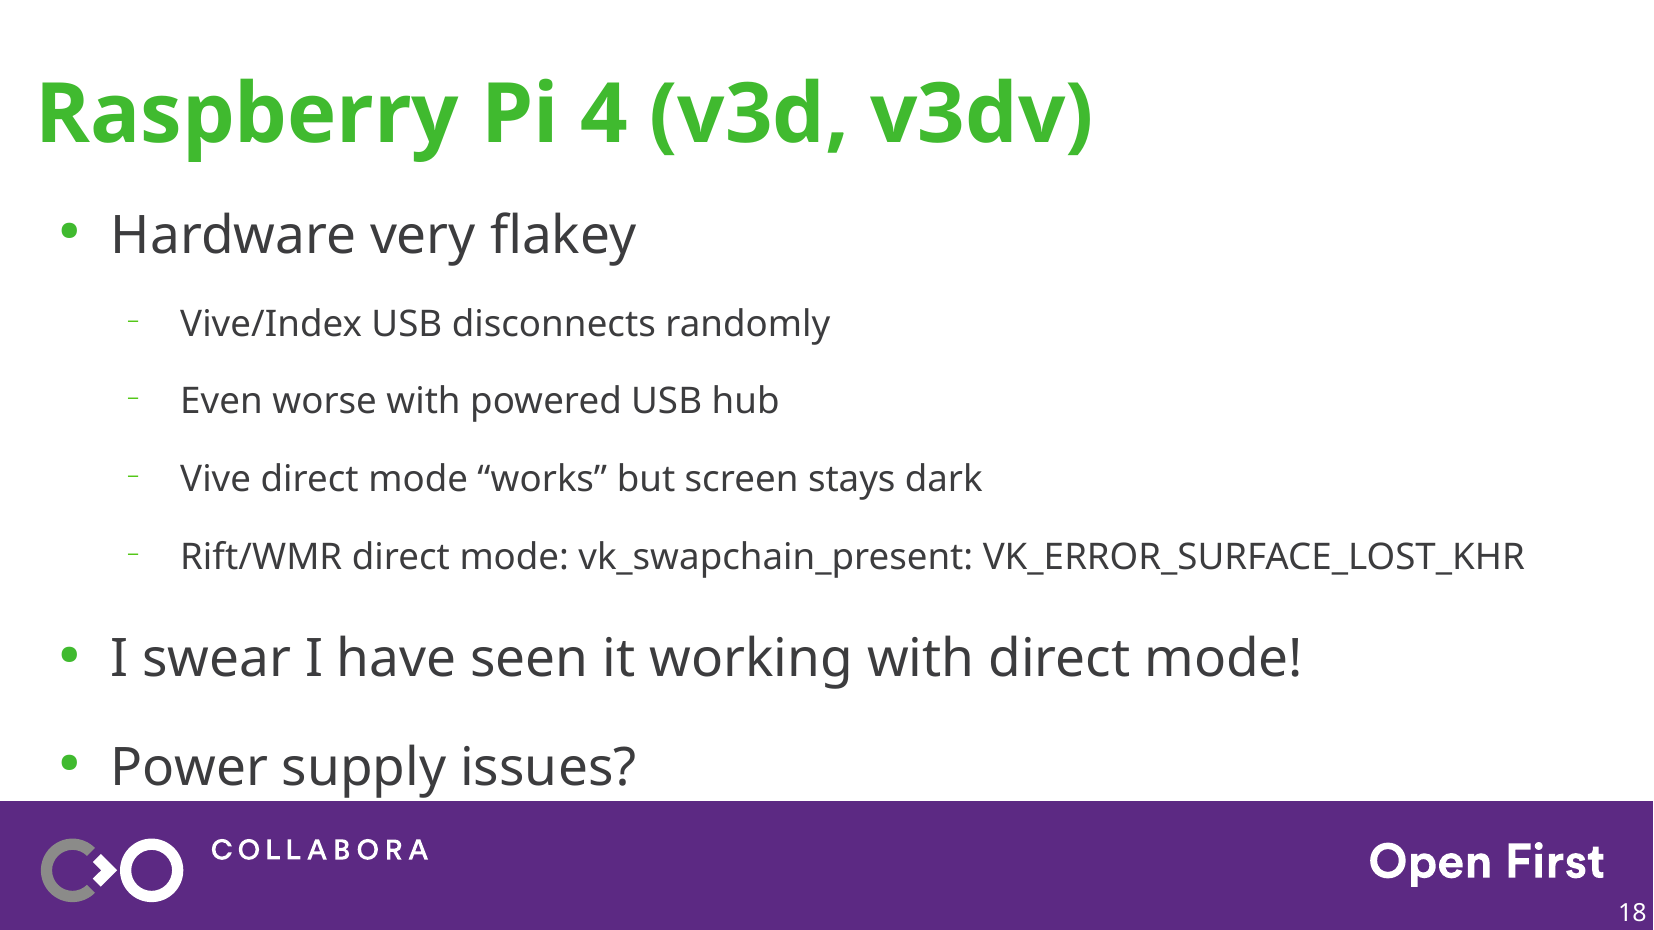

# Raspberry Pi 4 (v3d, v3dv)
Hardware very flakey
Vive/Index USB disconnects randomly
Even worse with powered USB hub
Vive direct mode “works” but screen stays dark
Rift/WMR direct mode: vk_swapchain_present: VK_ERROR_SURFACE_LOST_KHR
I swear I have seen it working with direct mode!
Power supply issues?